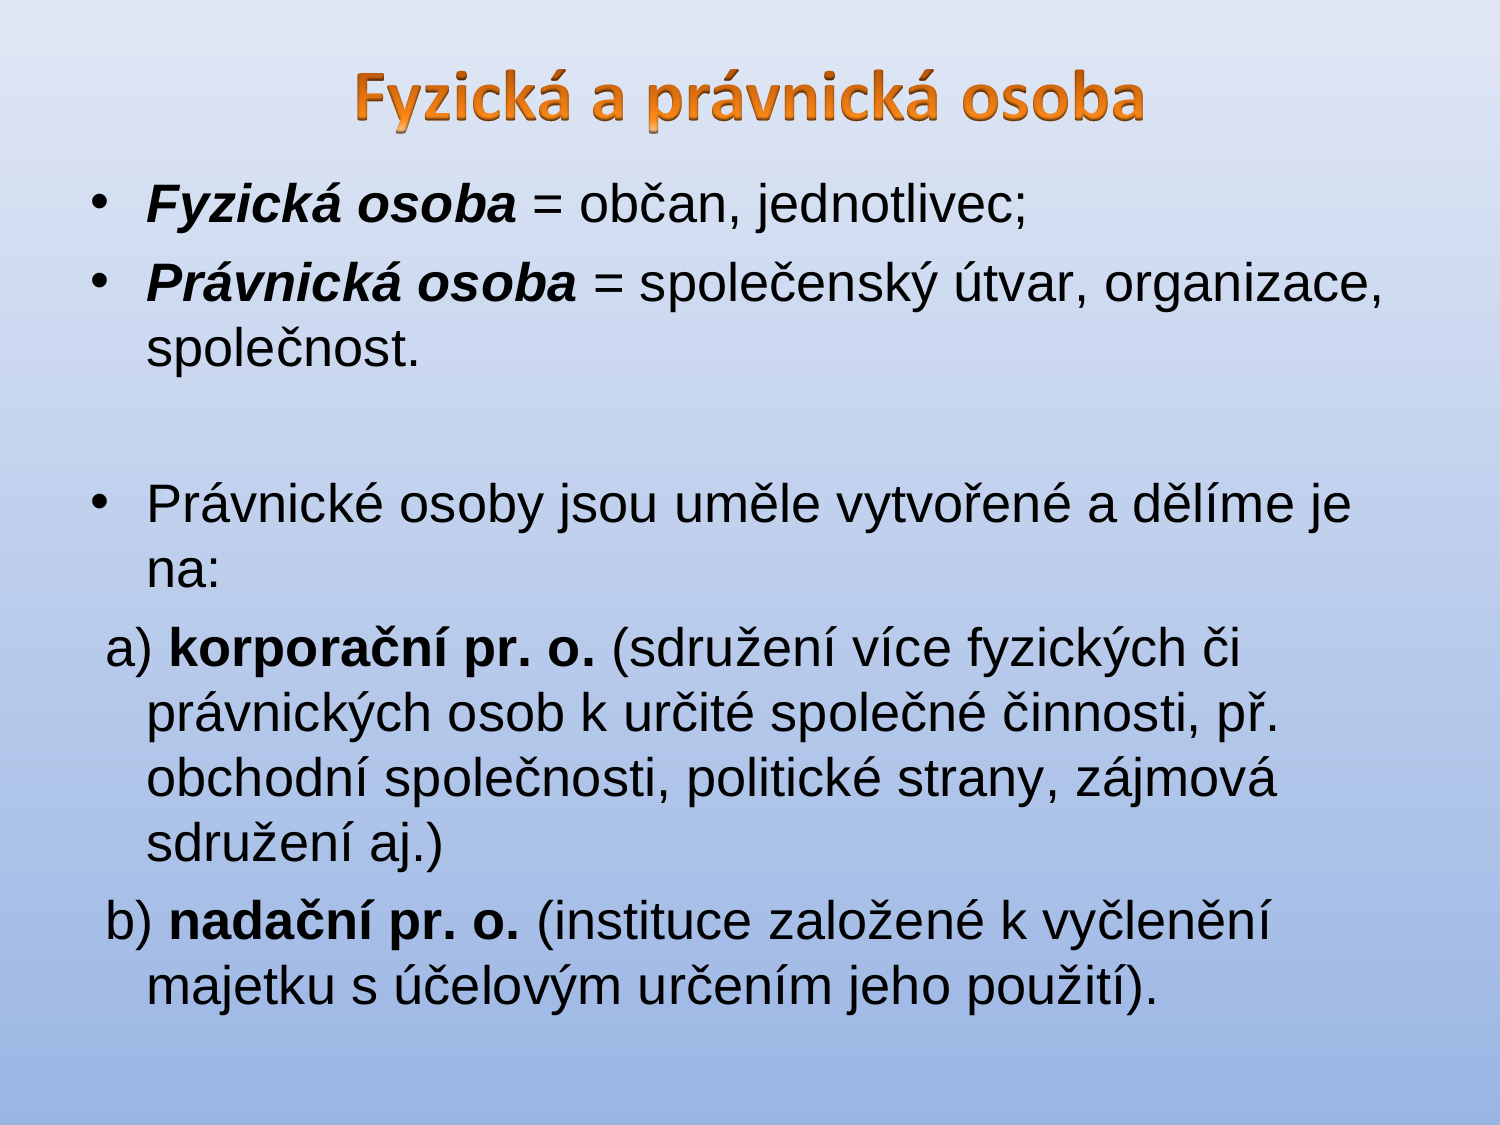

# Fyzická osoba = občan, jednotlivec;
Právnická osoba = společenský útvar, organizace, společnost.
Právnické osoby jsou uměle vytvořené a dělíme je na:
 a) korporační pr. o. (sdružení více fyzických či právnických osob k určité společné činnosti, př. obchodní společnosti, politické strany, zájmová sdružení aj.)
 b) nadační pr. o. (instituce založené k vyčlenění majetku s účelovým určením jeho použití).